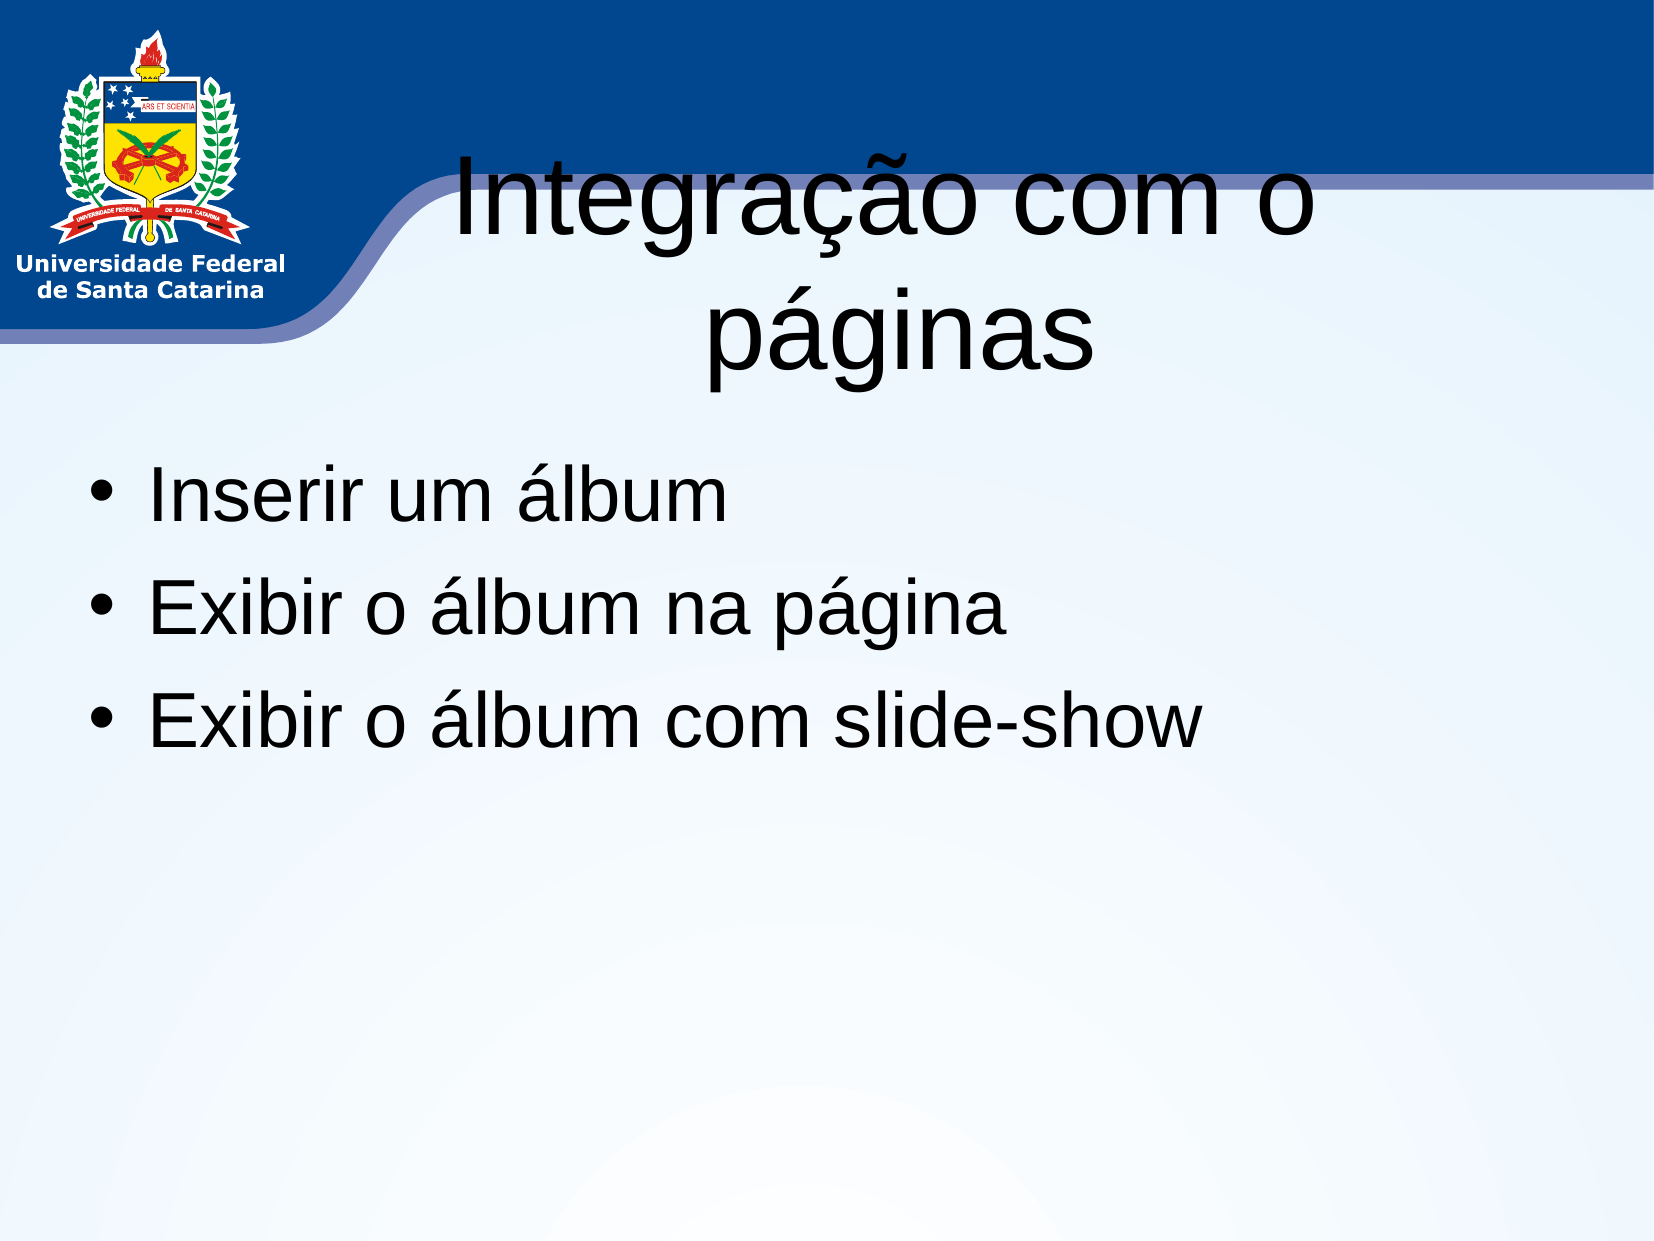

# Integração com o páginas
Inserir um álbum
Exibir o álbum na página
Exibir o álbum com slide-show